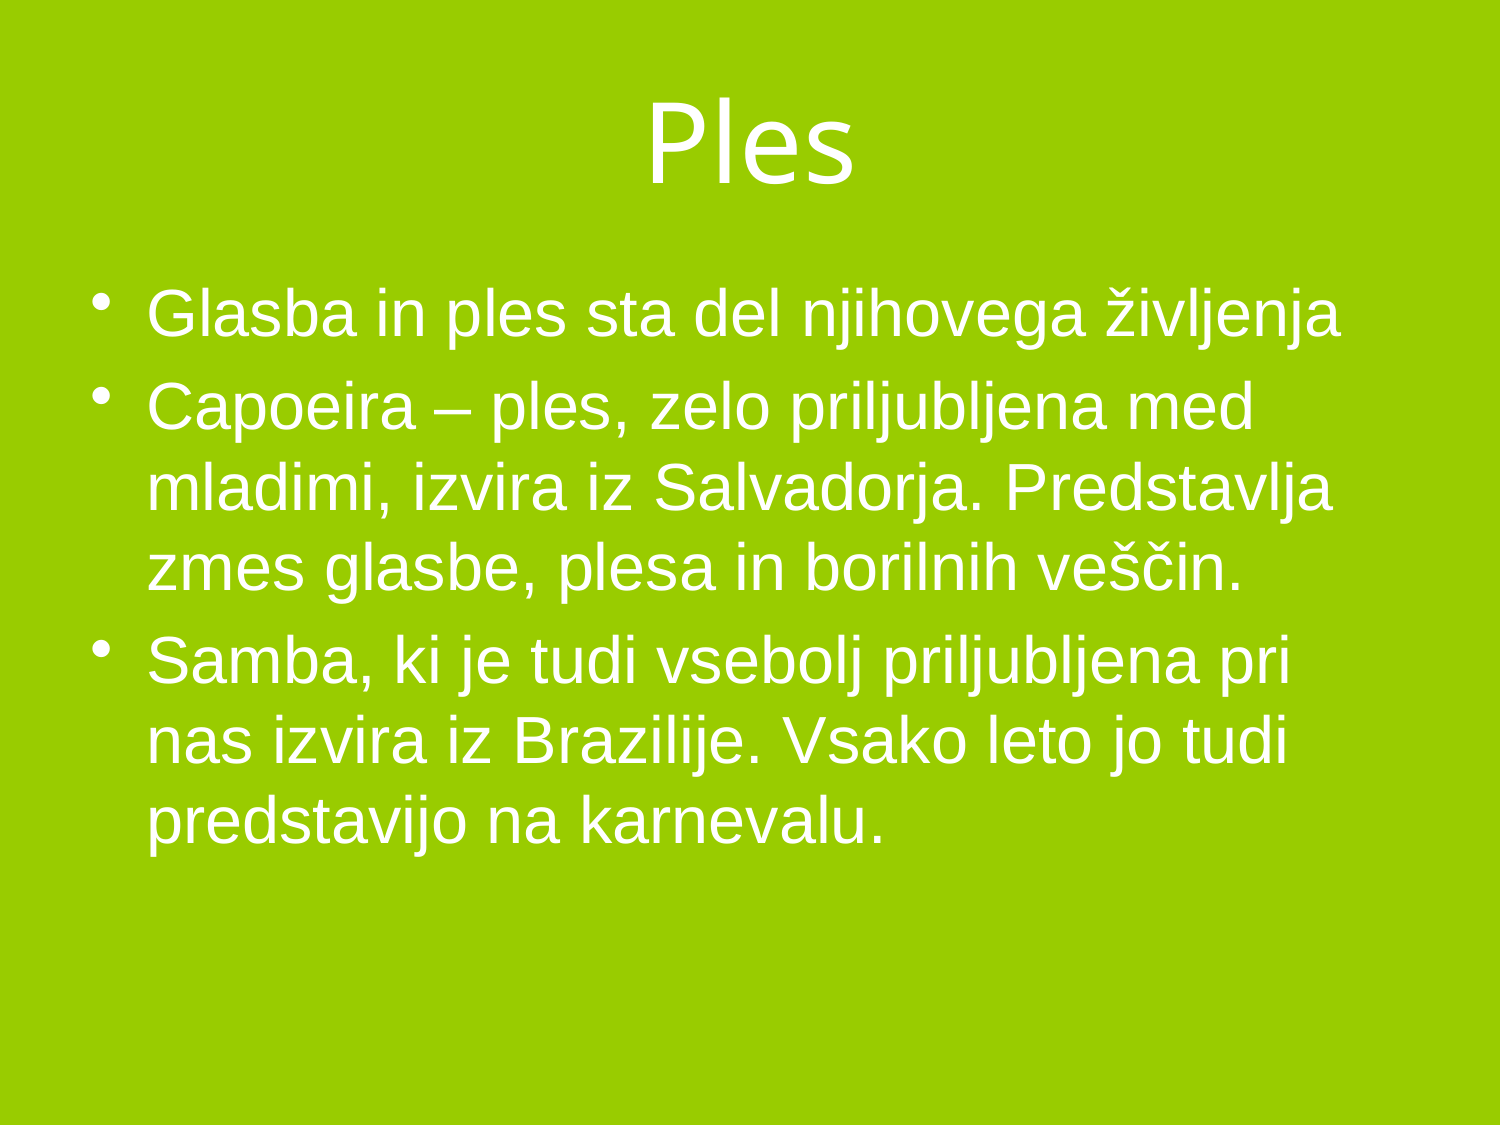

# Ples
Glasba in ples sta del njihovega življenja
Capoeira – ples, zelo priljubljena med mladimi, izvira iz Salvadorja. Predstavlja zmes glasbe, plesa in borilnih veščin.
Samba, ki je tudi vsebolj priljubljena pri nas izvira iz Brazilije. Vsako leto jo tudi predstavijo na karnevalu.